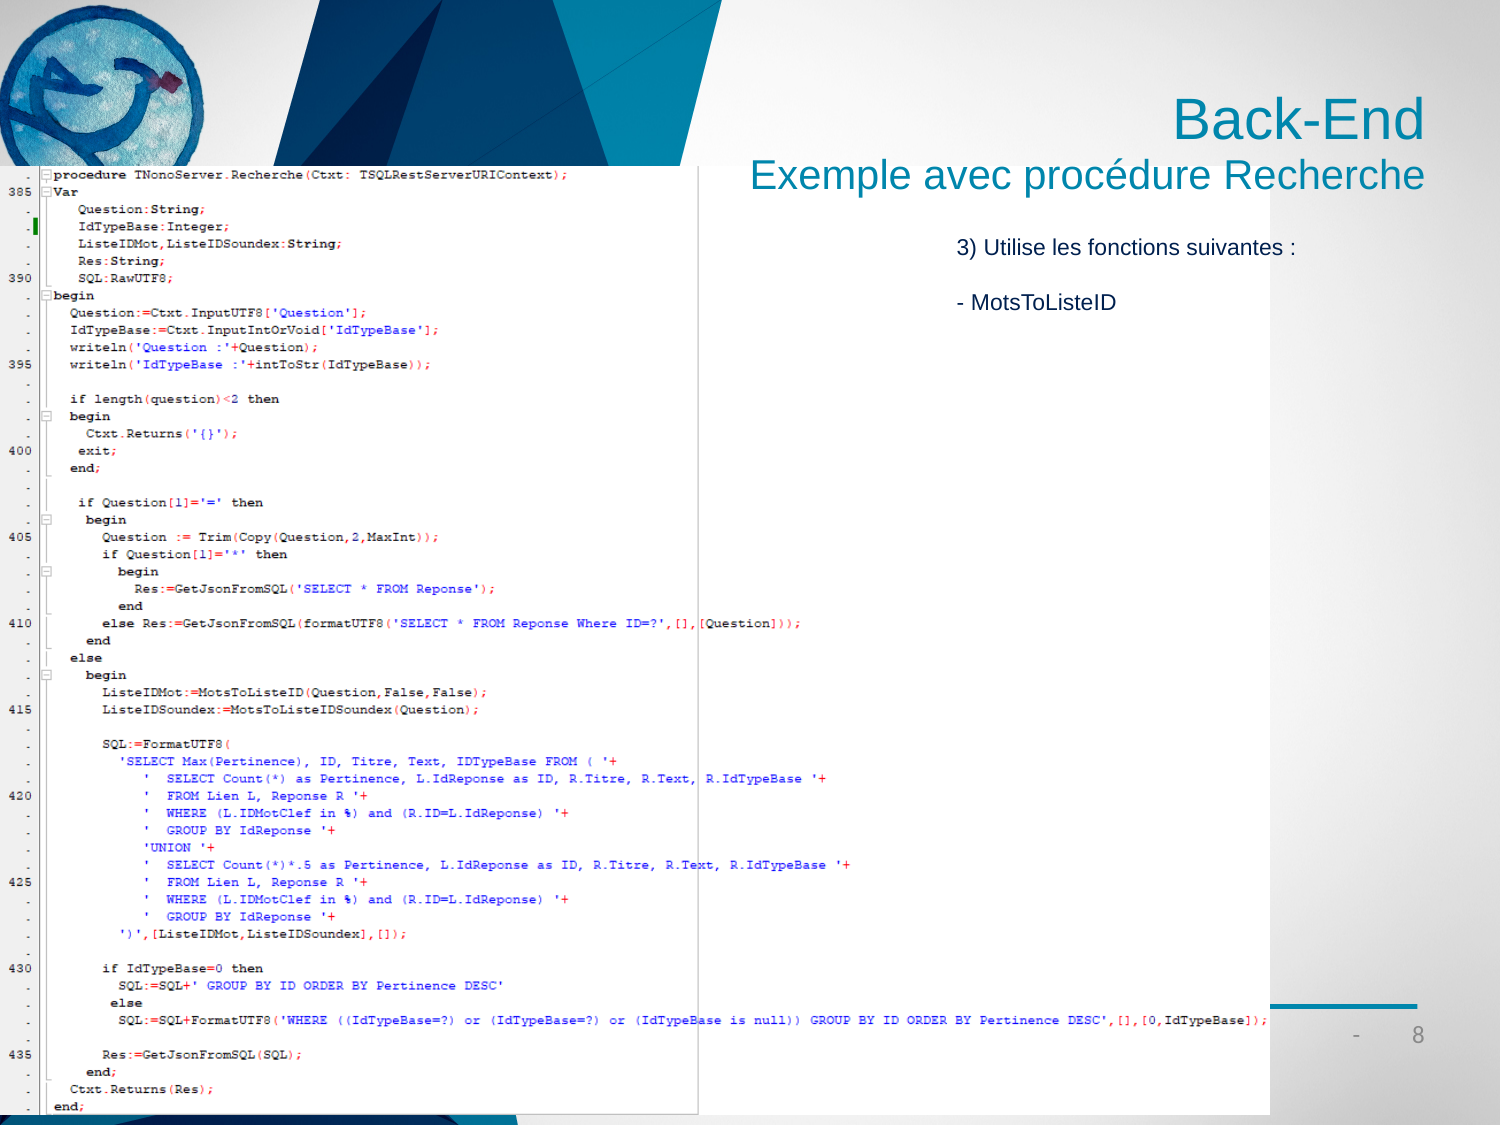

Back-End
Exemple avec procédure Recherche
# 3) Utilise les fonctions suivantes :
- MotsToListeID
YOUR FOOTER HERE
8